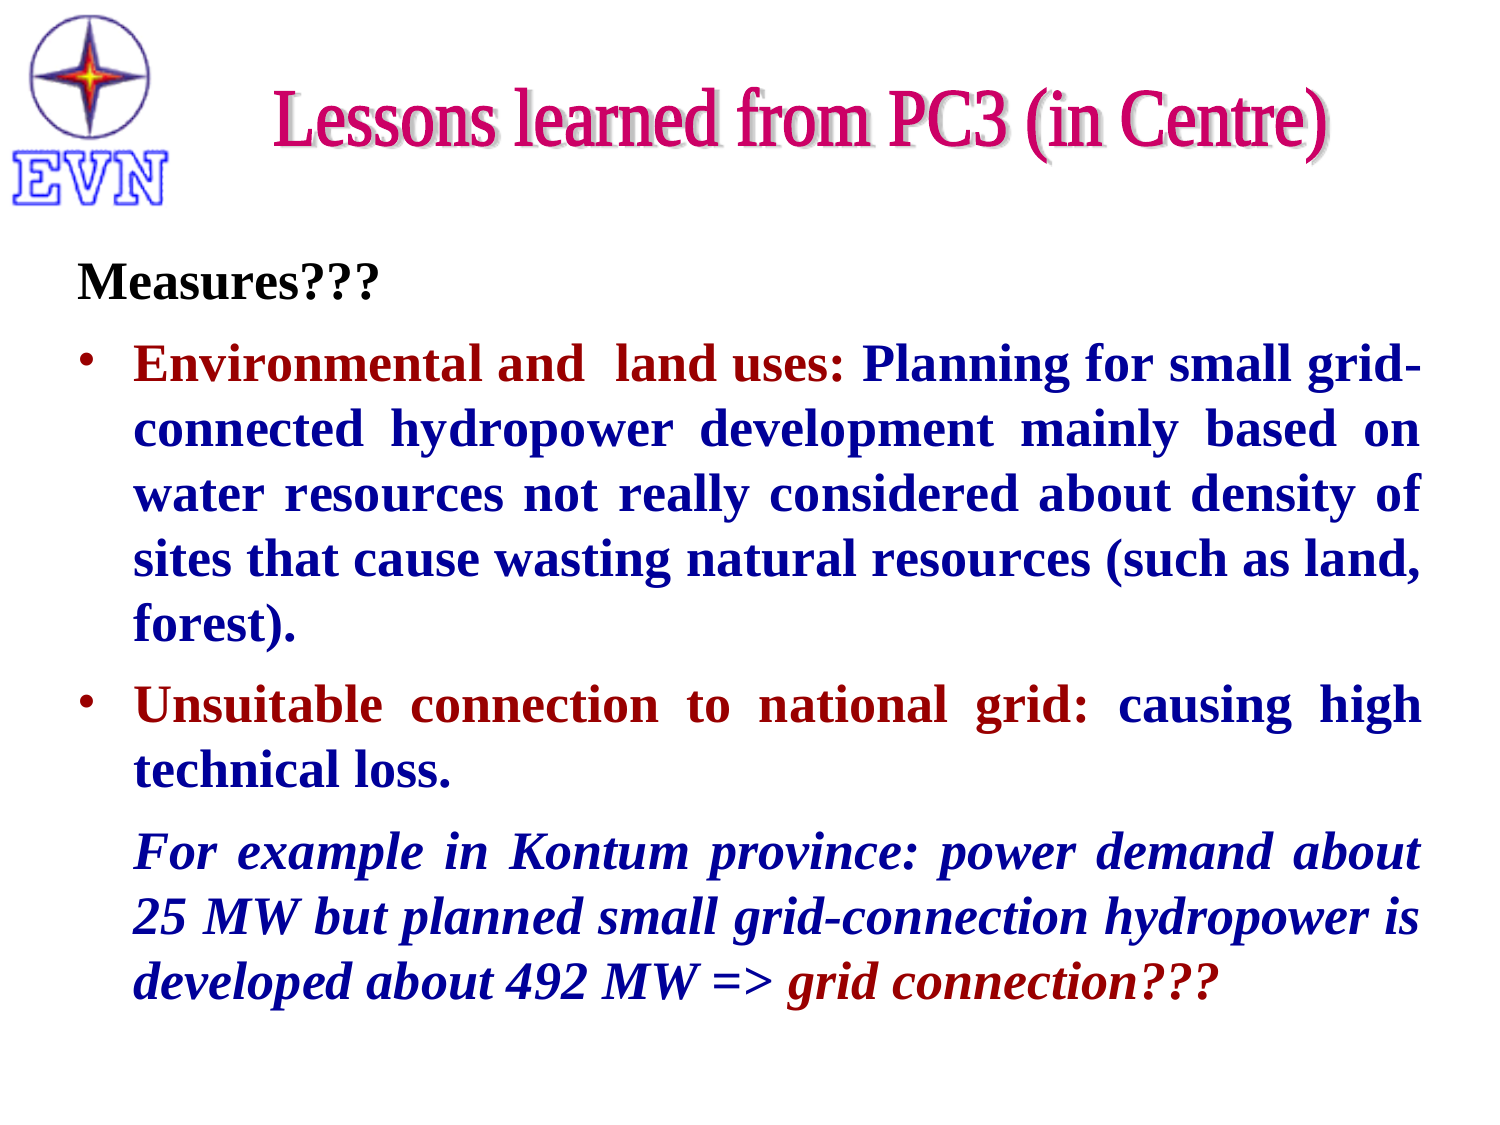

Lessons learned from PC3 (in Centre)
Measures???
Environmental and land uses: Planning for small grid-connected hydropower development mainly based on water resources not really considered about density of sites that cause wasting natural resources (such as land, forest).
Unsuitable connection to national grid: causing high technical loss.
	For example in Kontum province: power demand about 25 MW but planned small grid-connection hydropower is developed about 492 MW => grid connection???